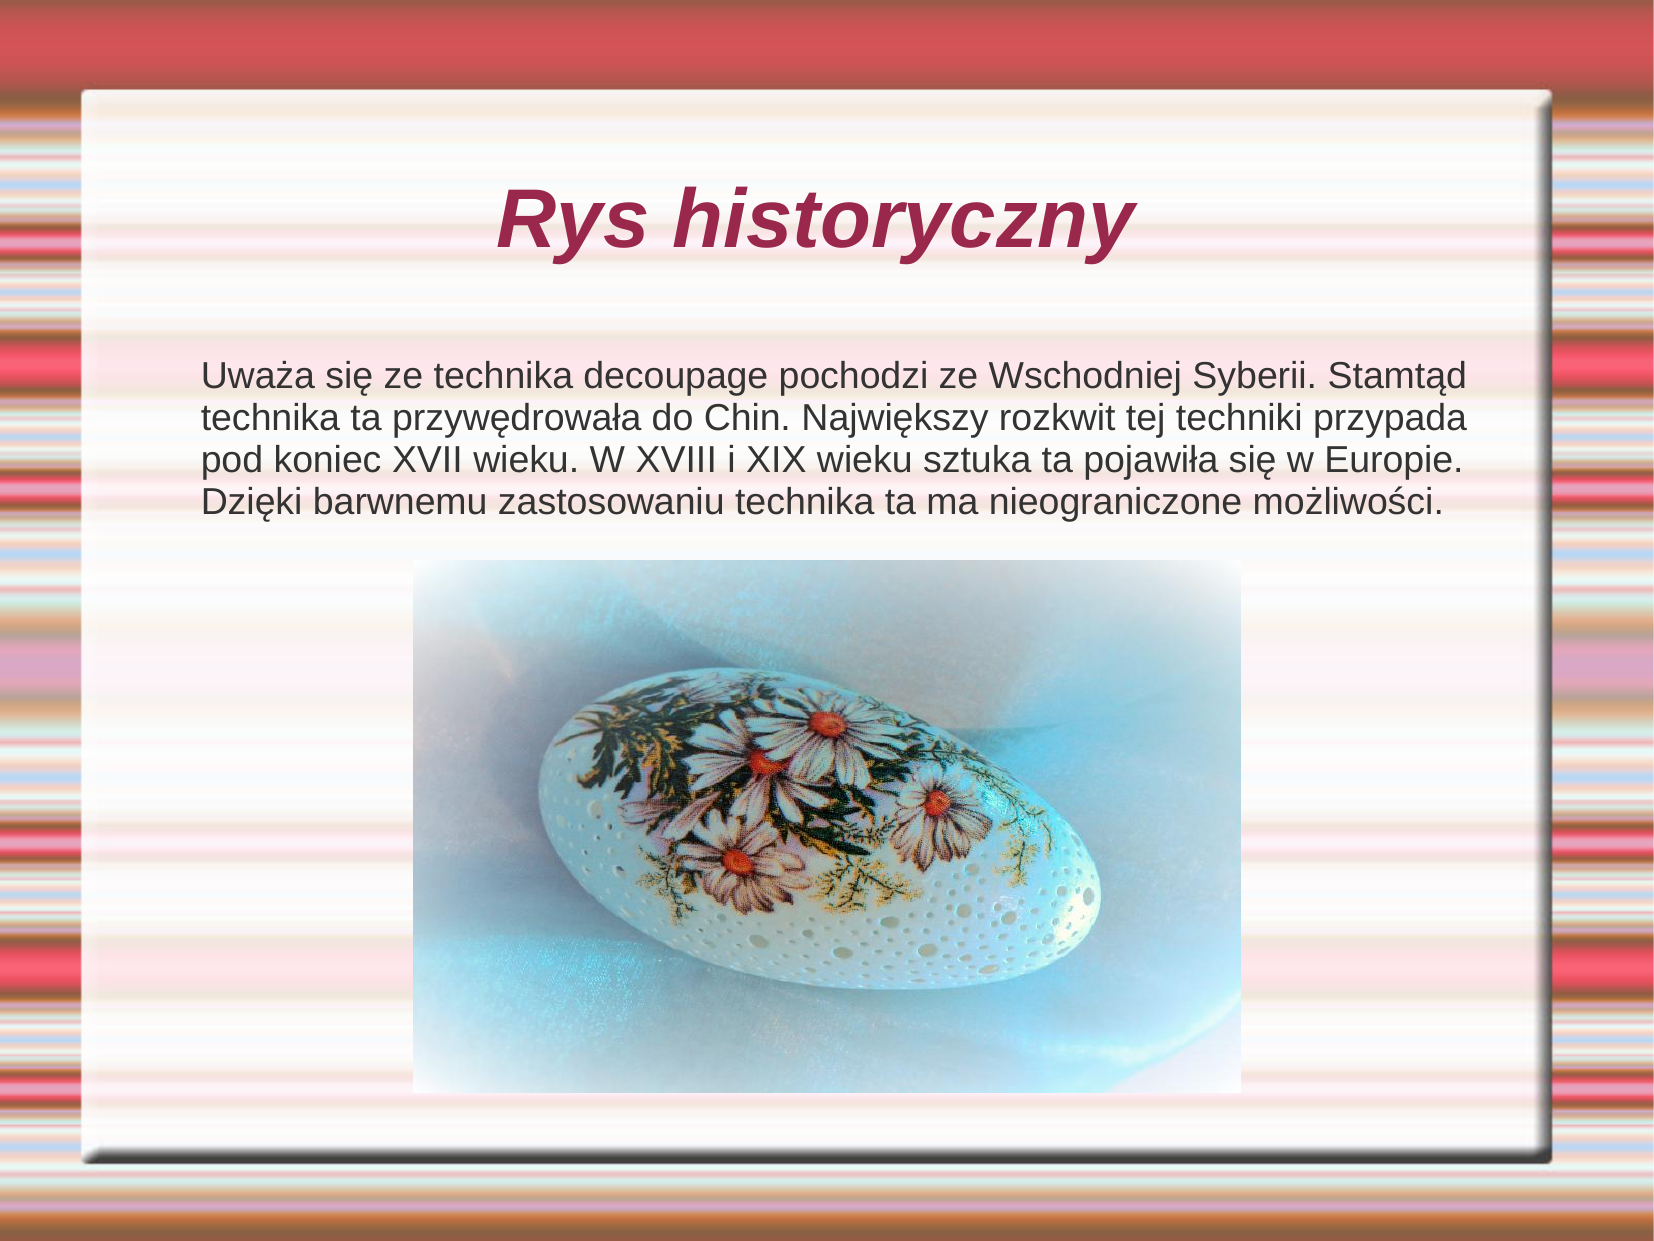

# Rys historyczny
Uważa się ze technika decoupage pochodzi ze Wschodniej Syberii. Stamtąd technika ta przywędrowała do Chin. Największy rozkwit tej techniki przypada pod koniec XVII wieku. W XVIII i XIX wieku sztuka ta pojawiła się w Europie. Dzięki barwnemu zastosowaniu technika ta ma nieograniczone możliwości.